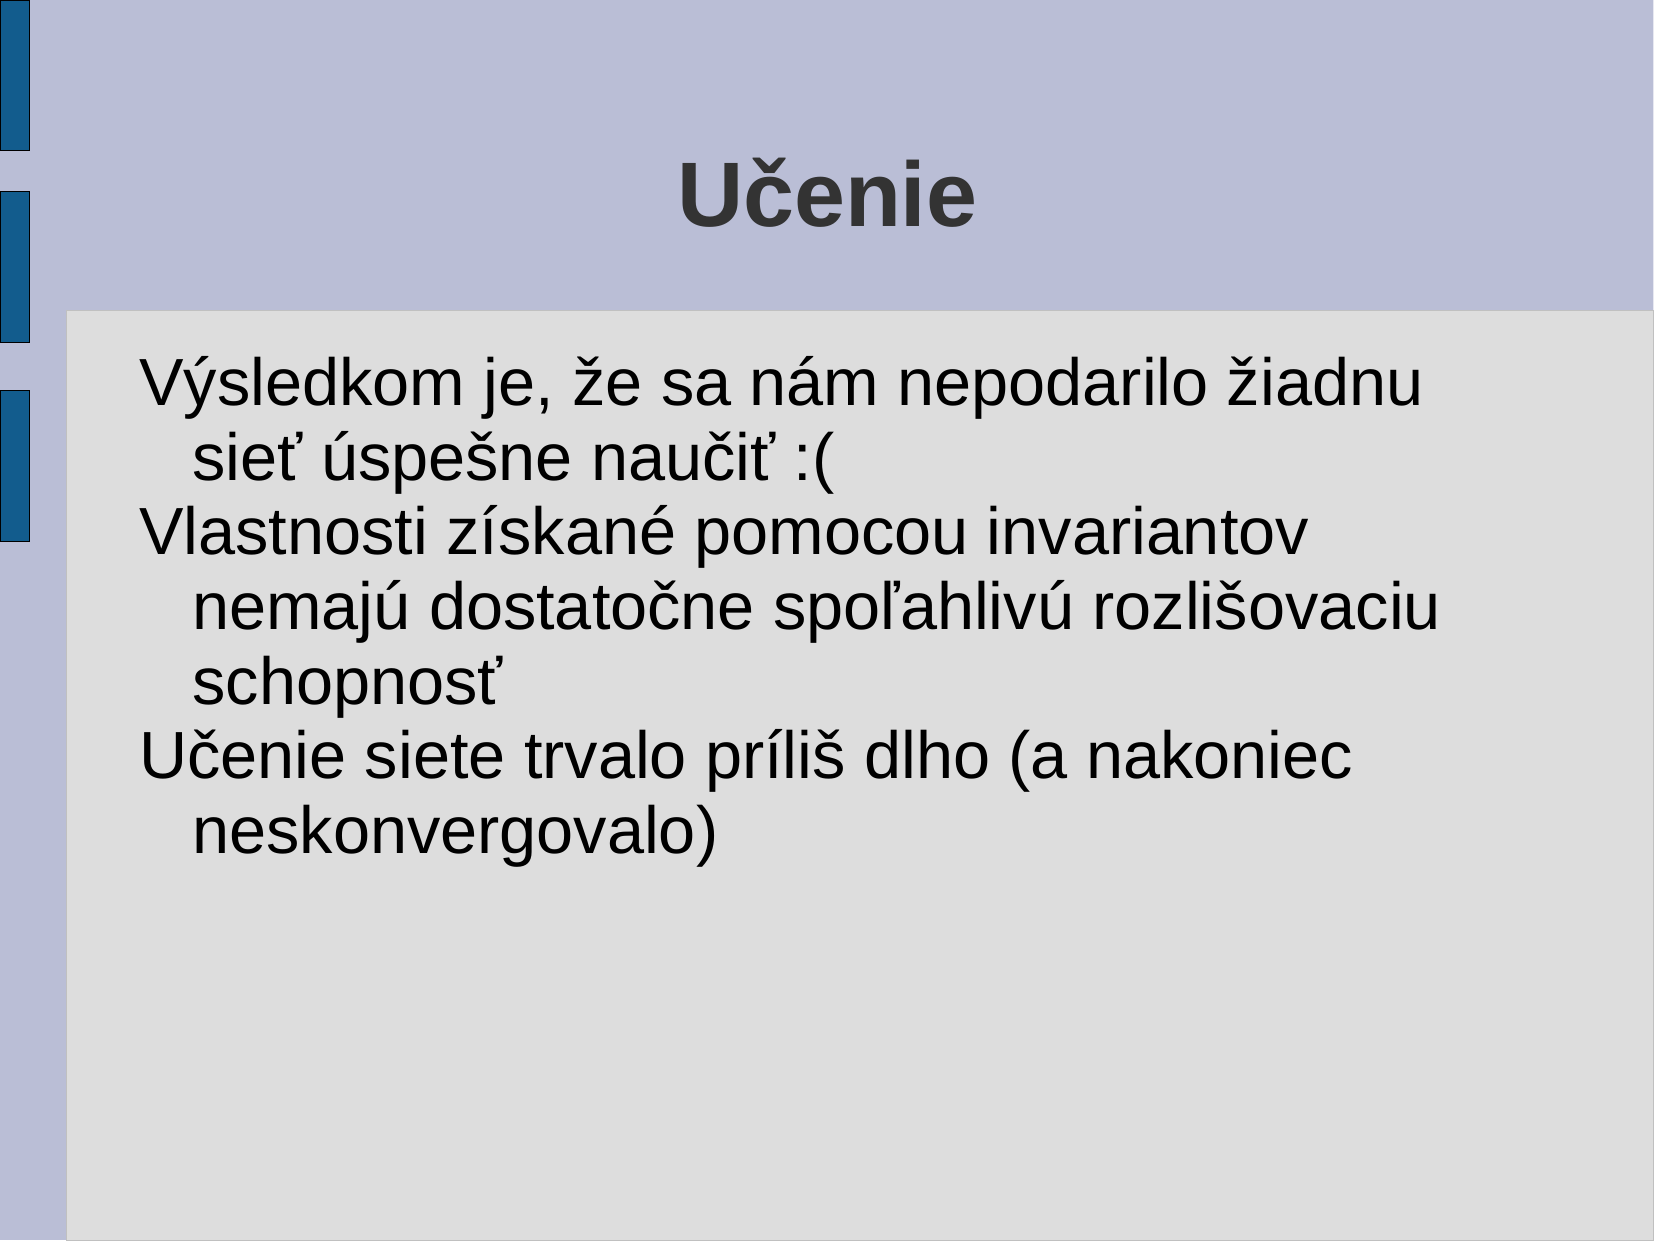

# Učenie
Výsledkom je, že sa nám nepodarilo žiadnu sieť úspešne naučiť :(
Vlastnosti získané pomocou invariantov nemajú dostatočne spoľahlivú rozlišovaciu schopnosť
Učenie siete trvalo príliš dlho (a nakoniec neskonvergovalo)